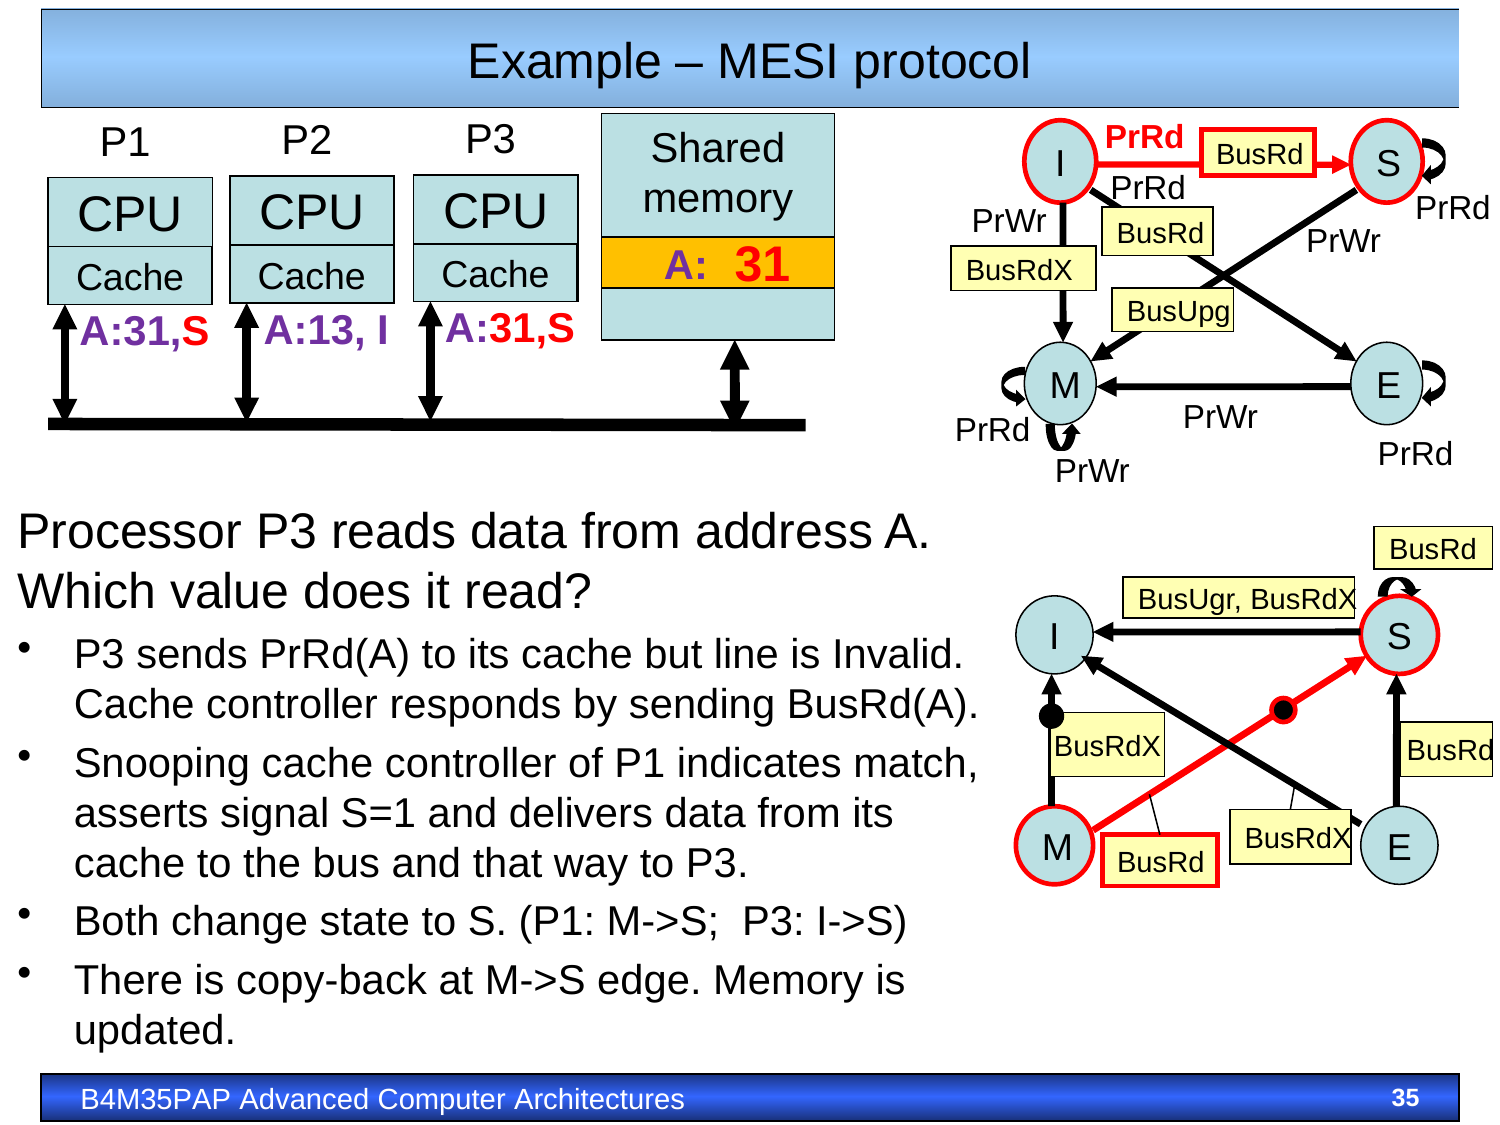

# Example – MESI protocol
P3
CPU
Cache
P2
CPU
Cache
P1
CPU
Cache
PrRd
I
S
BusRd
PrRd
PrRd
PrWr
BusRd
PrWr
BusRdX
BusUpg
M
E
PrWr
PrRd
PrRd
PrWr
Shared
memory
 31
 A:
A:31,S
A:13, I
A:31,S
Processor P3 reads data from address A. Which value does it read?
P3 sends PrRd(A) to its cache but line is Invalid. Cache controller responds by sending BusRd(A).
Snooping cache controller of P1 indicates match, asserts signal S=1 and delivers data from its cache to the bus and that way to P3.
Both change state to S. (P1: M->S; P3: I->S)
There is copy-back at M->S edge. Memory is updated.
BusRd
BusUgr, BusRdX
I
S
 BusRdX
 BusRd
M
E
BusRdX
BusRd